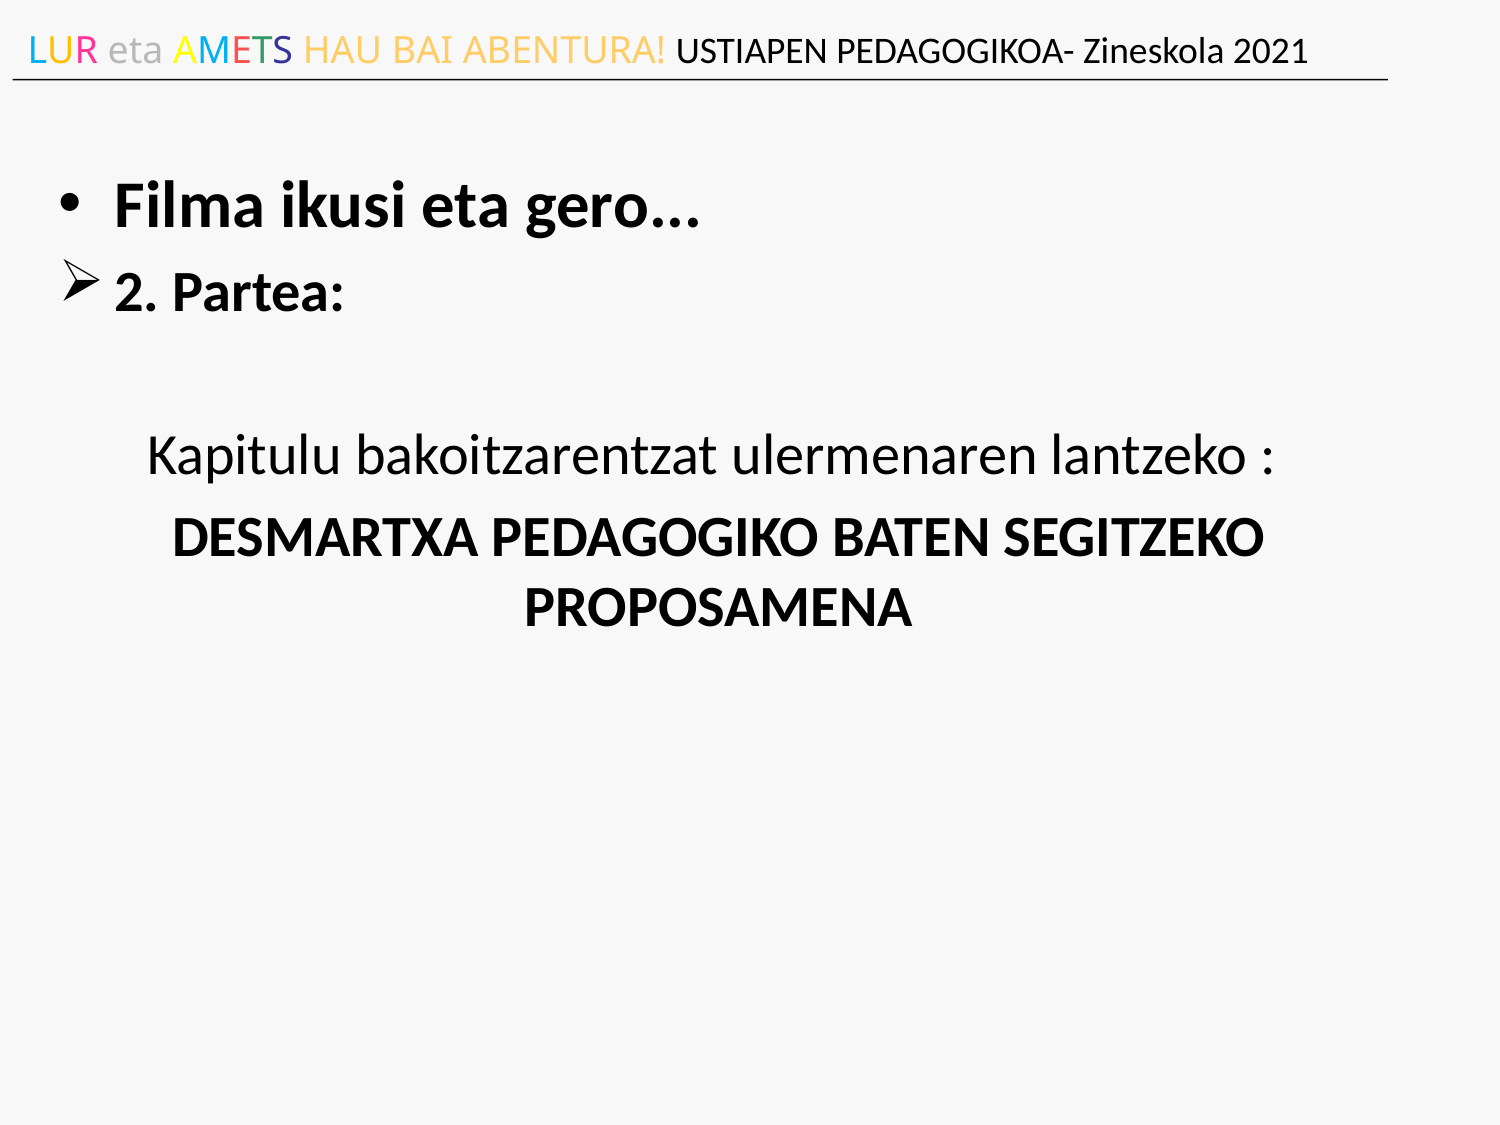

LUR eta AMETS HAU BAI ABENTURA! USTIAPEN PEDAGOGIKOA- Zineskola 2021
# Filma ikusi eta gero...
2. Partea:
Kapitulu bakoitzarentzat ulermenaren lantzeko :
DESMARTXA PEDAGOGIKO BATEN SEGITZEKO PROPOSAMENA